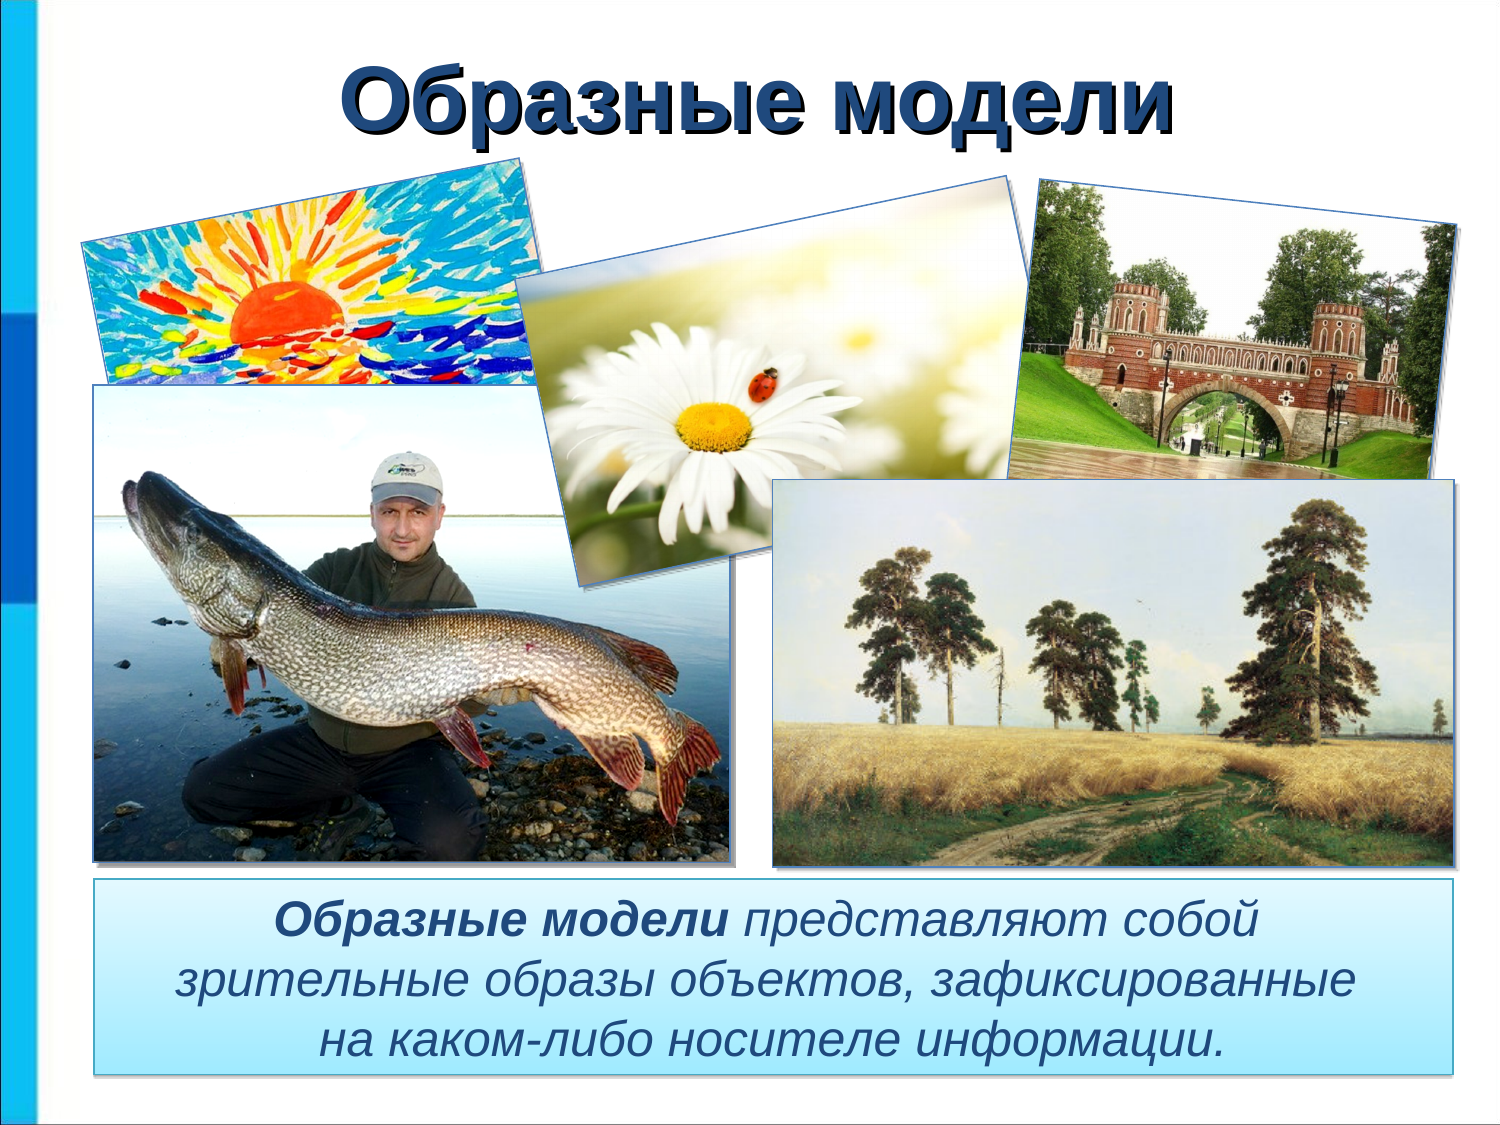

# Образные модели
Образные модели представляют собой
зрительные образы объектов, зафиксированные
на каком-либо носителе информации.